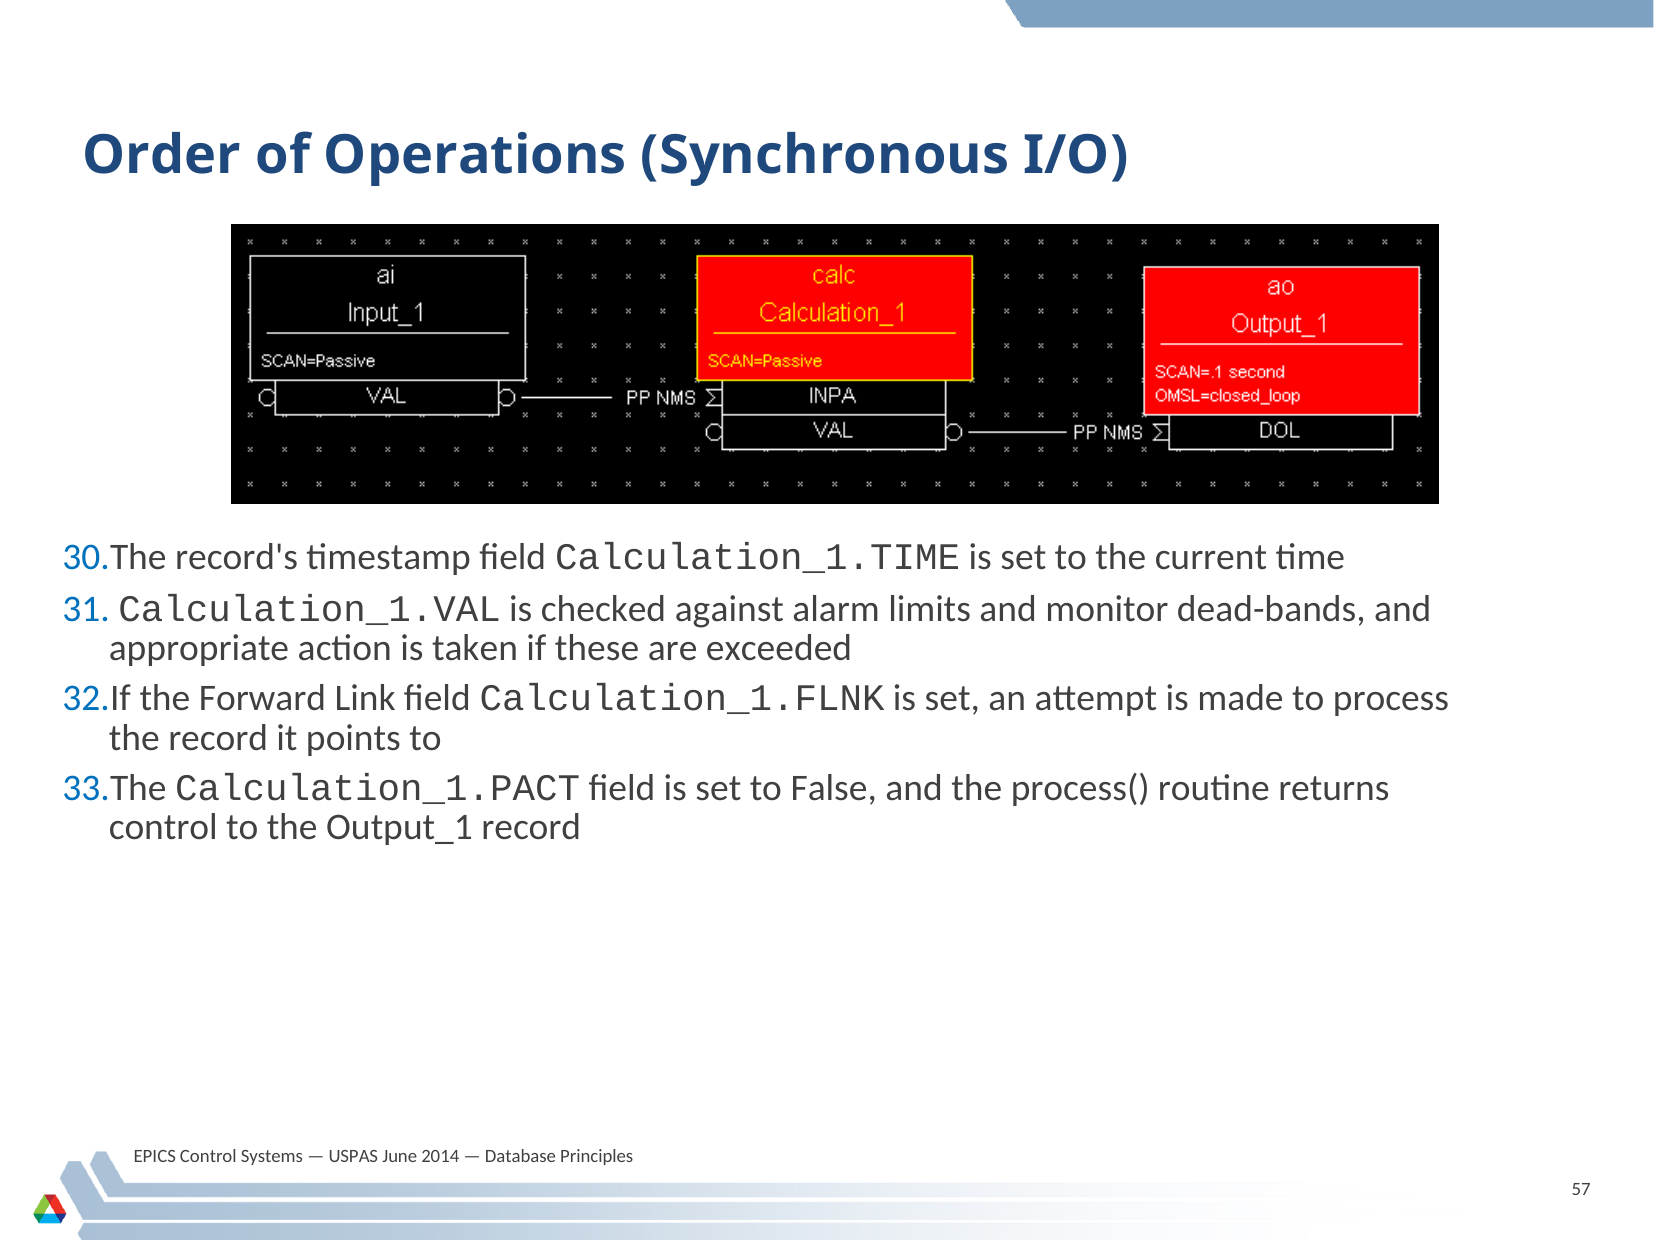

# Order of Operations (Synchronous I/O)
The record's timestamp field Calculation_1.TIME is set to the current time
 Calculation_1.VAL is checked against alarm limits and monitor dead-bands, and appropriate action is taken if these are exceeded
If the Forward Link field Calculation_1.FLNK is set, an attempt is made to process the record it points to
The Calculation_1.PACT field is set to False, and the process() routine returns control to the Output_1 record
EPICS Control Systems — USPAS June 2014 — Database Principles
57